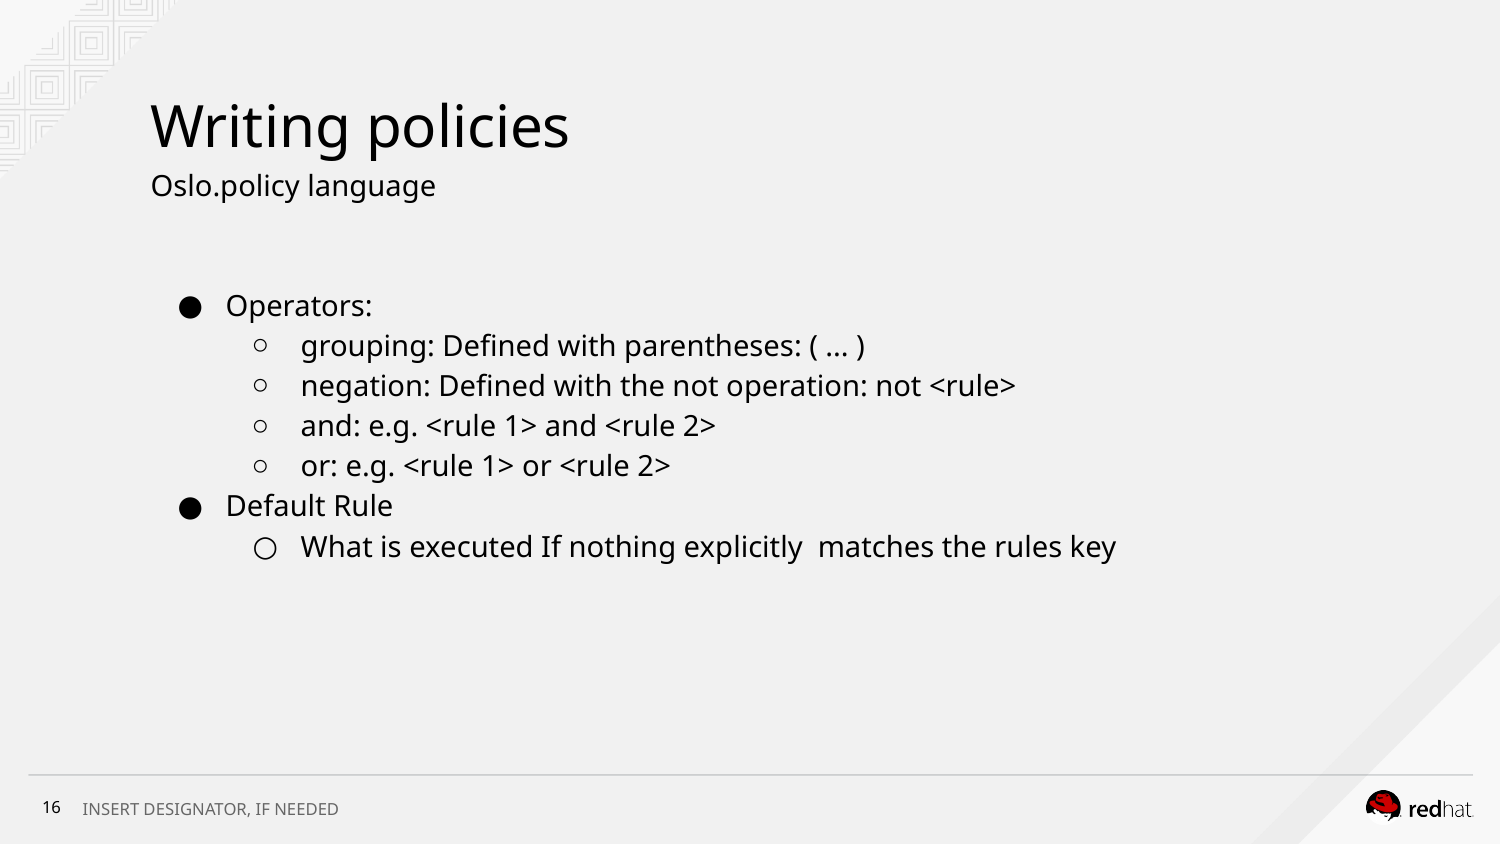

# Writing policies
Oslo.policy language
Operators:
grouping: Defined with parentheses: ( ... )
negation: Defined with the not operation: not <rule>
and: e.g. <rule 1> and <rule 2>
or: e.g. <rule 1> or <rule 2>
Default Rule
What is executed If nothing explicitly matches the rules key